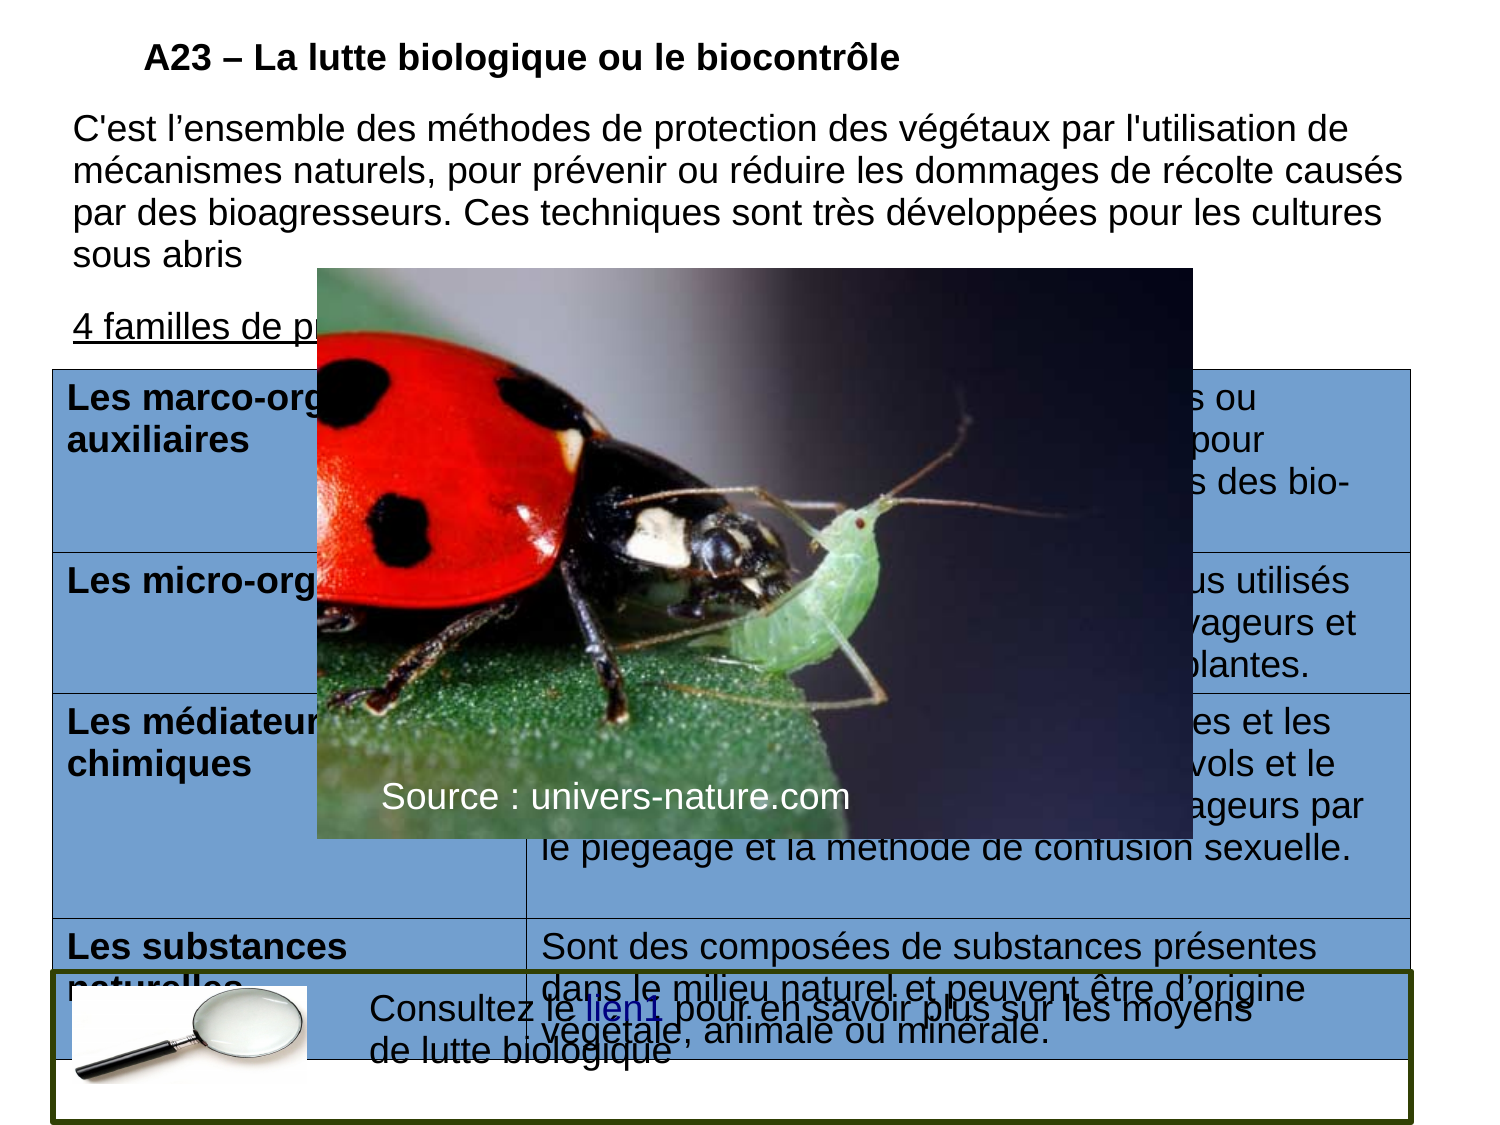

A23 – La lutte biologique ou le biocontrôle
C'est l’ensemble des méthodes de protection des végétaux par l'utilisation de mécanismes naturels, pour prévenir ou réduire les dommages de récolte causés par des bioagresseurs. Ces techniques sont très développées pour les cultures sous abris
4 familles de produits biocontrôle :
| Les marco-organismes auxiliaires | Sont des invertébrés, insectes, acariens ou nématodes utilisés de façon raisonnée pour protéger les cultures contre les attaques des bio-agresseurs. |
| --- | --- |
| Les micro-organismes | Sont des champignons, bactéries et virus utilisés pour protéger les cultures contre les ravageurs et les maladies ou stimuler la vitalité des plantes. |
| Les médiateurs chimiques | Comprennent les phéromones d’insectes et les kairomones. Ils permettent le suivi des vols et le contrôle des populations d’insectes ravageurs par le piégeage et la méthode de confusion sexuelle. |
| Les substances naturelles | Sont des composées de substances présentes dans le milieu naturel et peuvent être d’origine végétale, animale ou minérale. |
Source : univers-nature.com
Consultez le lien1 pour en savoir plus sur les moyens de lutte biologique